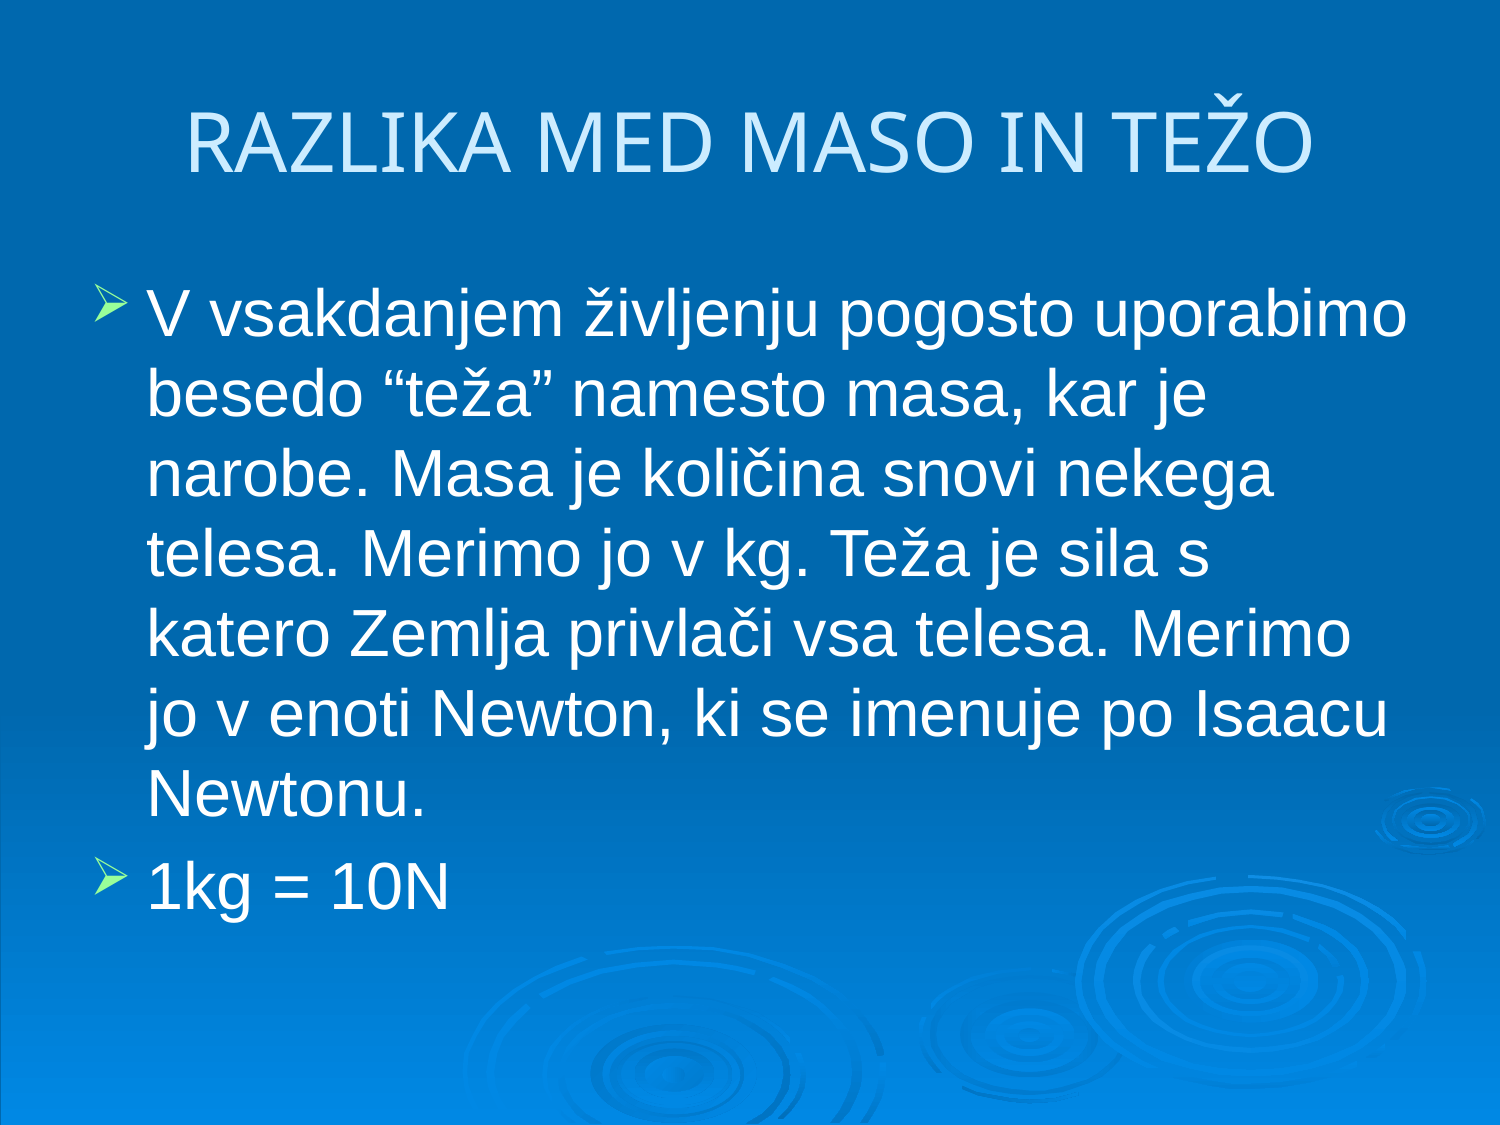

# RAZLIKA MED MASO IN TEŽO
V vsakdanjem življenju pogosto uporabimo besedo “teža” namesto masa, kar je narobe. Masa je količina snovi nekega telesa. Merimo jo v kg. Teža je sila s katero Zemlja privlači vsa telesa. Merimo jo v enoti Newton, ki se imenuje po Isaacu Newtonu.
1kg = 10N